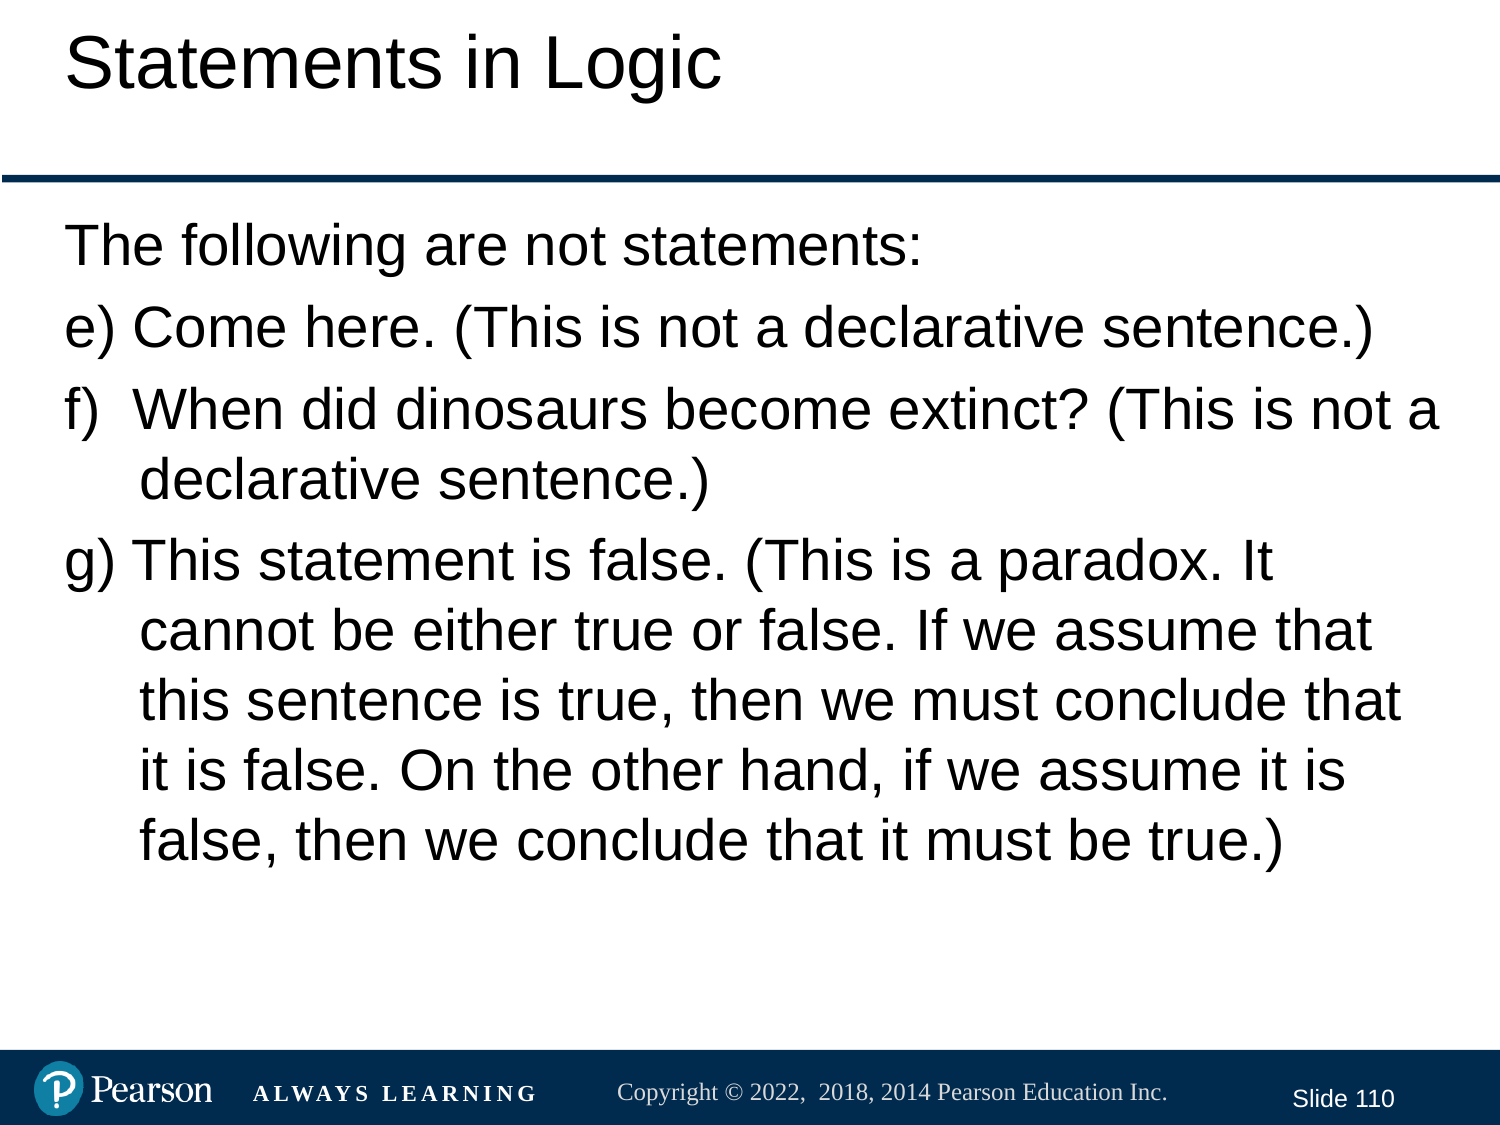

# Statements in Logic
The following are not statements:
e) Come here. (This is not a declarative sentence.)
f) When did dinosaurs become extinct? (This is not a declarative sentence.)
g) This statement is false. (This is a paradox. It cannot be either true or false. If we assume that this sentence is true, then we must conclude that it is false. On the other hand, if we assume it is false, then we conclude that it must be true.)